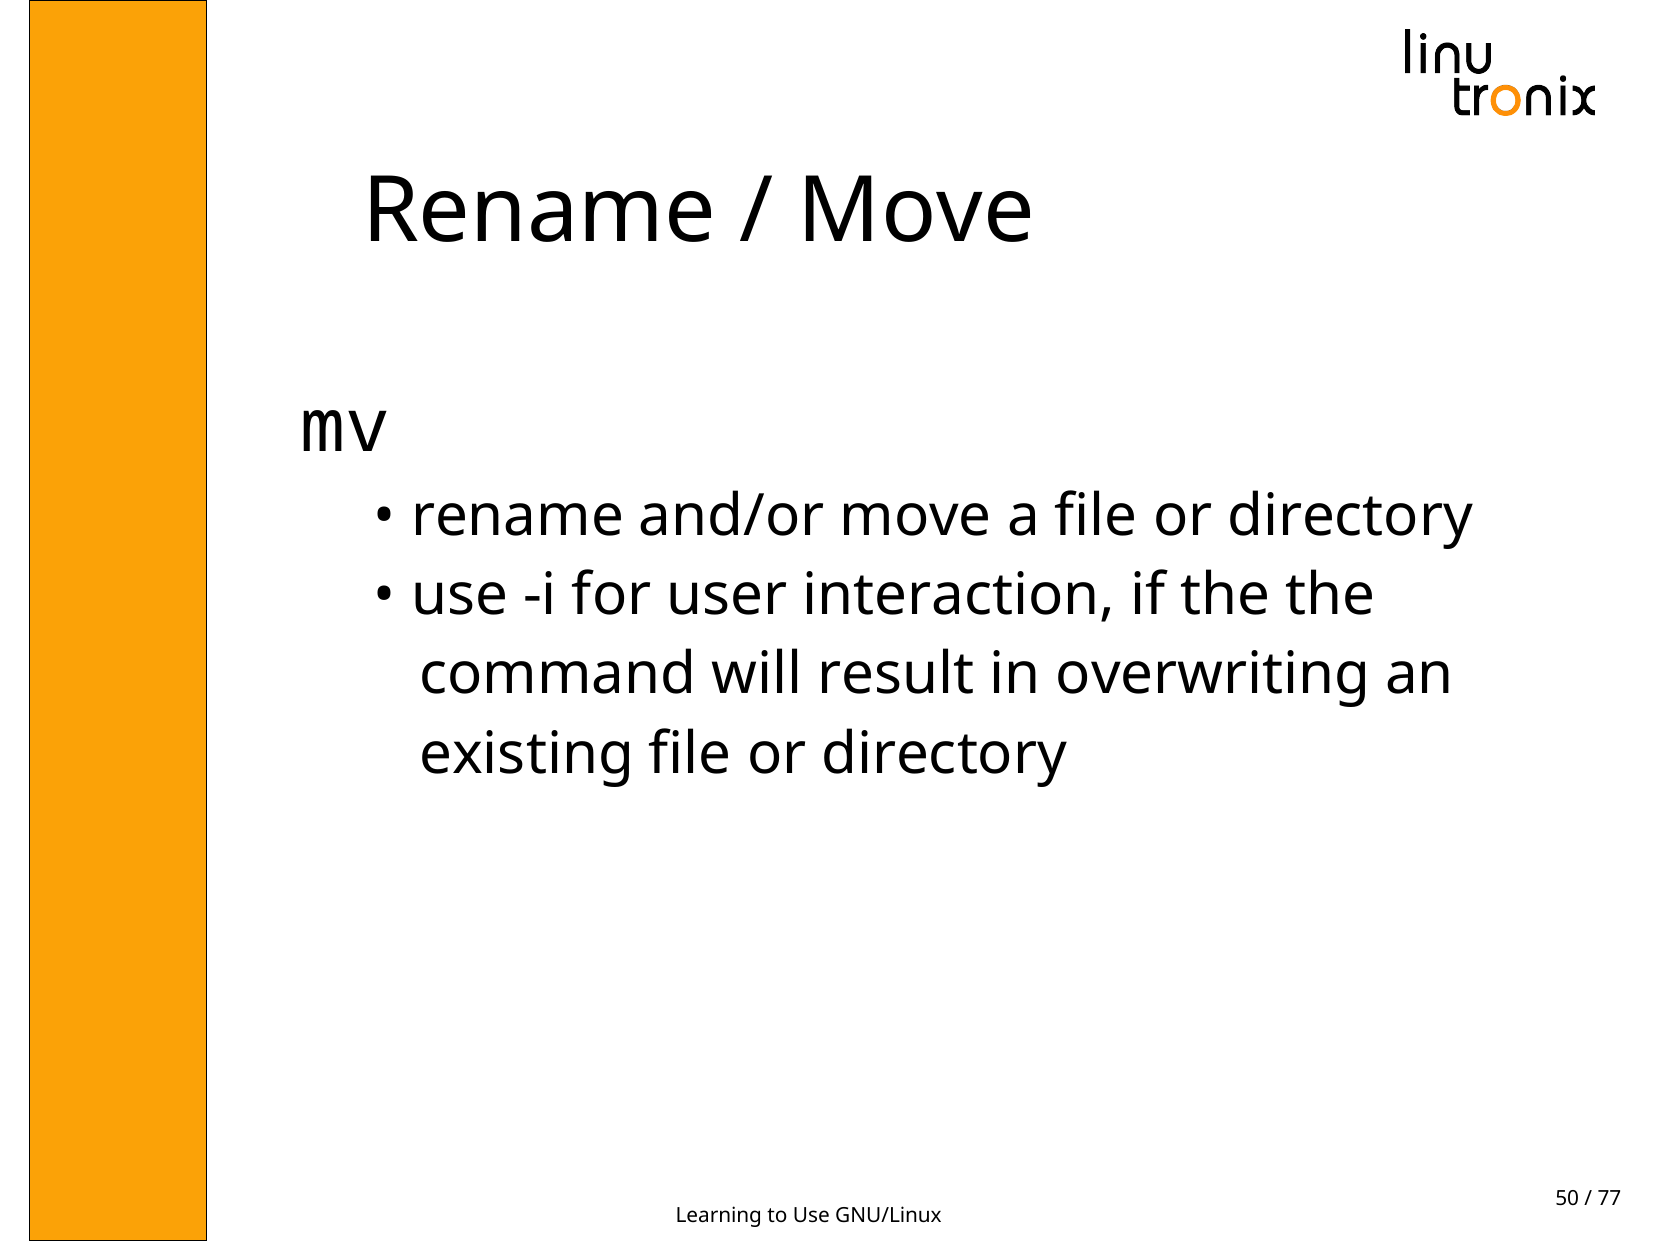

Rename / Move
mv
	• rename and/or move a file or directory
	• use -i for user interaction, if the the
	 command will result in overwriting an
	 existing file or directory
50
Firmenvorstellung Linutronix V3.3